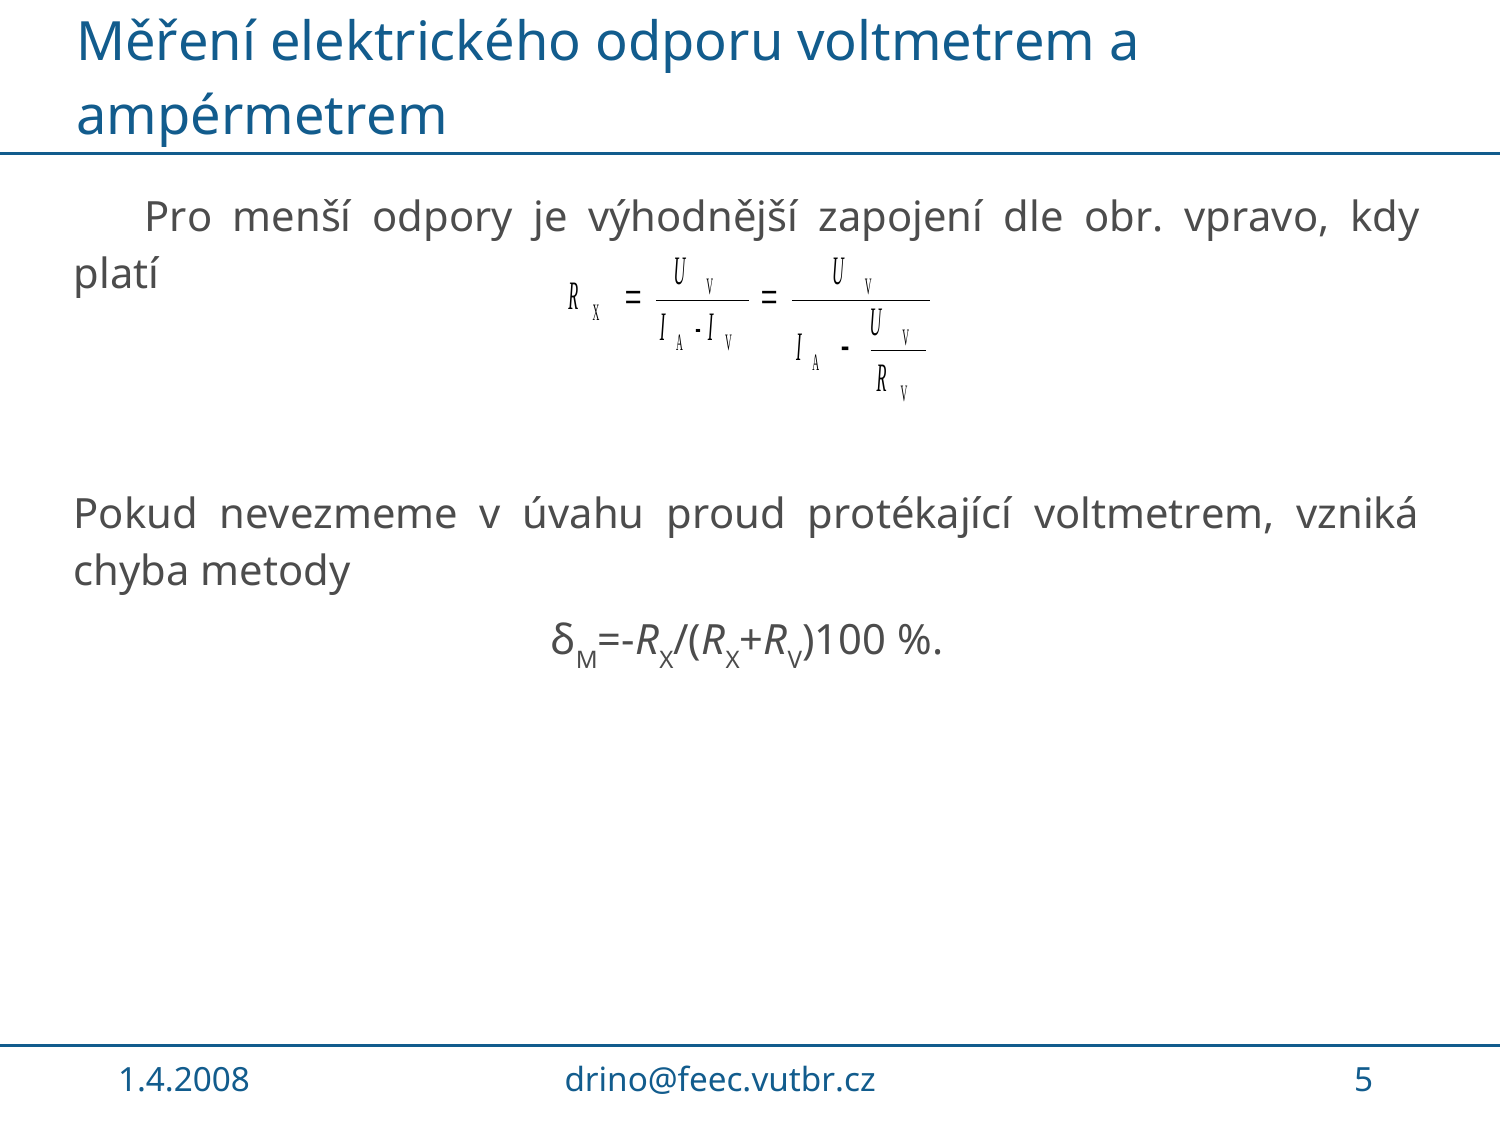

# Měření elektrického odporu voltmetrem a ampérmetrem
Pro menší odpory je výhodnější zapojení dle obr. vpravo, kdy platí
Pokud nevezmeme v úvahu proud protékající voltmetrem, vzniká chyba metody
δM=-RX/(RX+RV)100 %.
1.4.2008
drino@feec.vutbr.cz